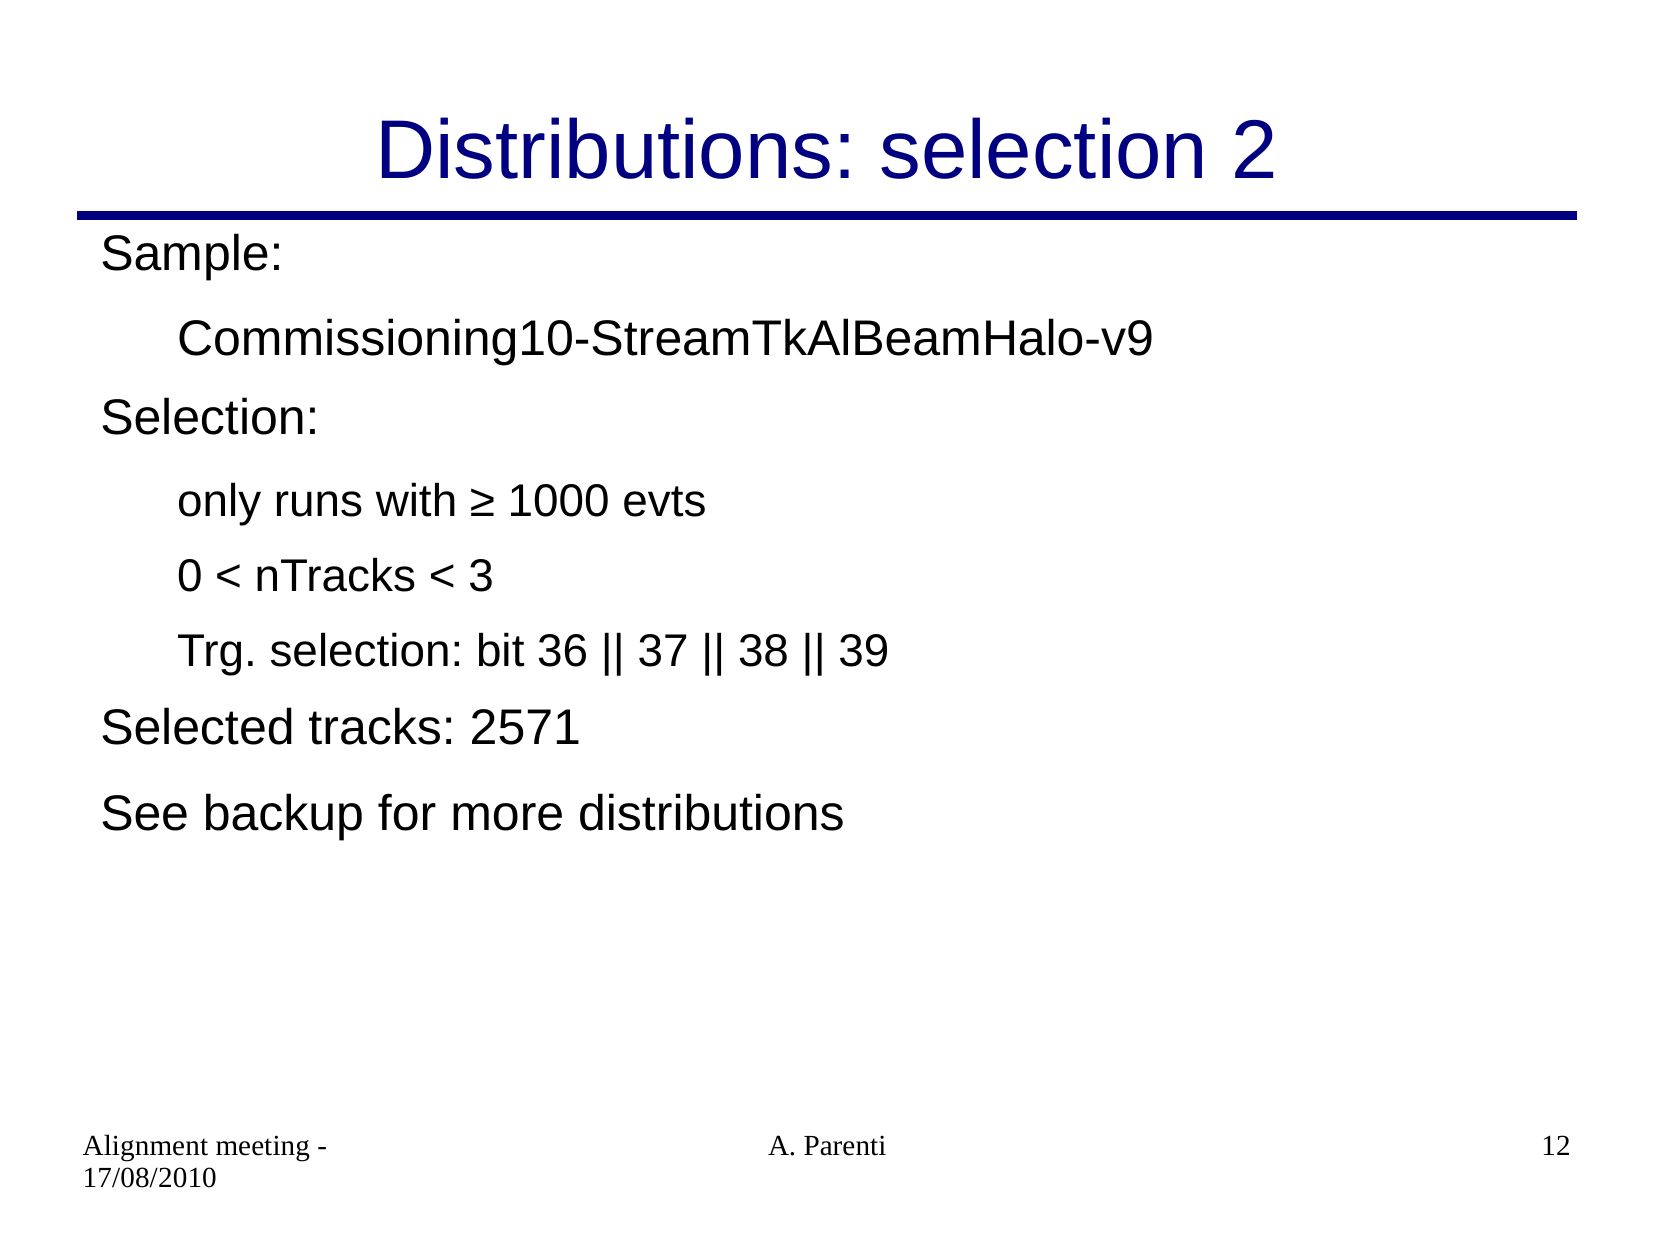

# Distributions: selection 2
Sample:
Commissioning10-StreamTkAlBeamHalo-v9
Selection:
only runs with ≥ 1000 evts
0 < nTracks < 3
Trg. selection: bit 36 || 37 || 38 || 39
Selected tracks: 2571
See backup for more distributions
12